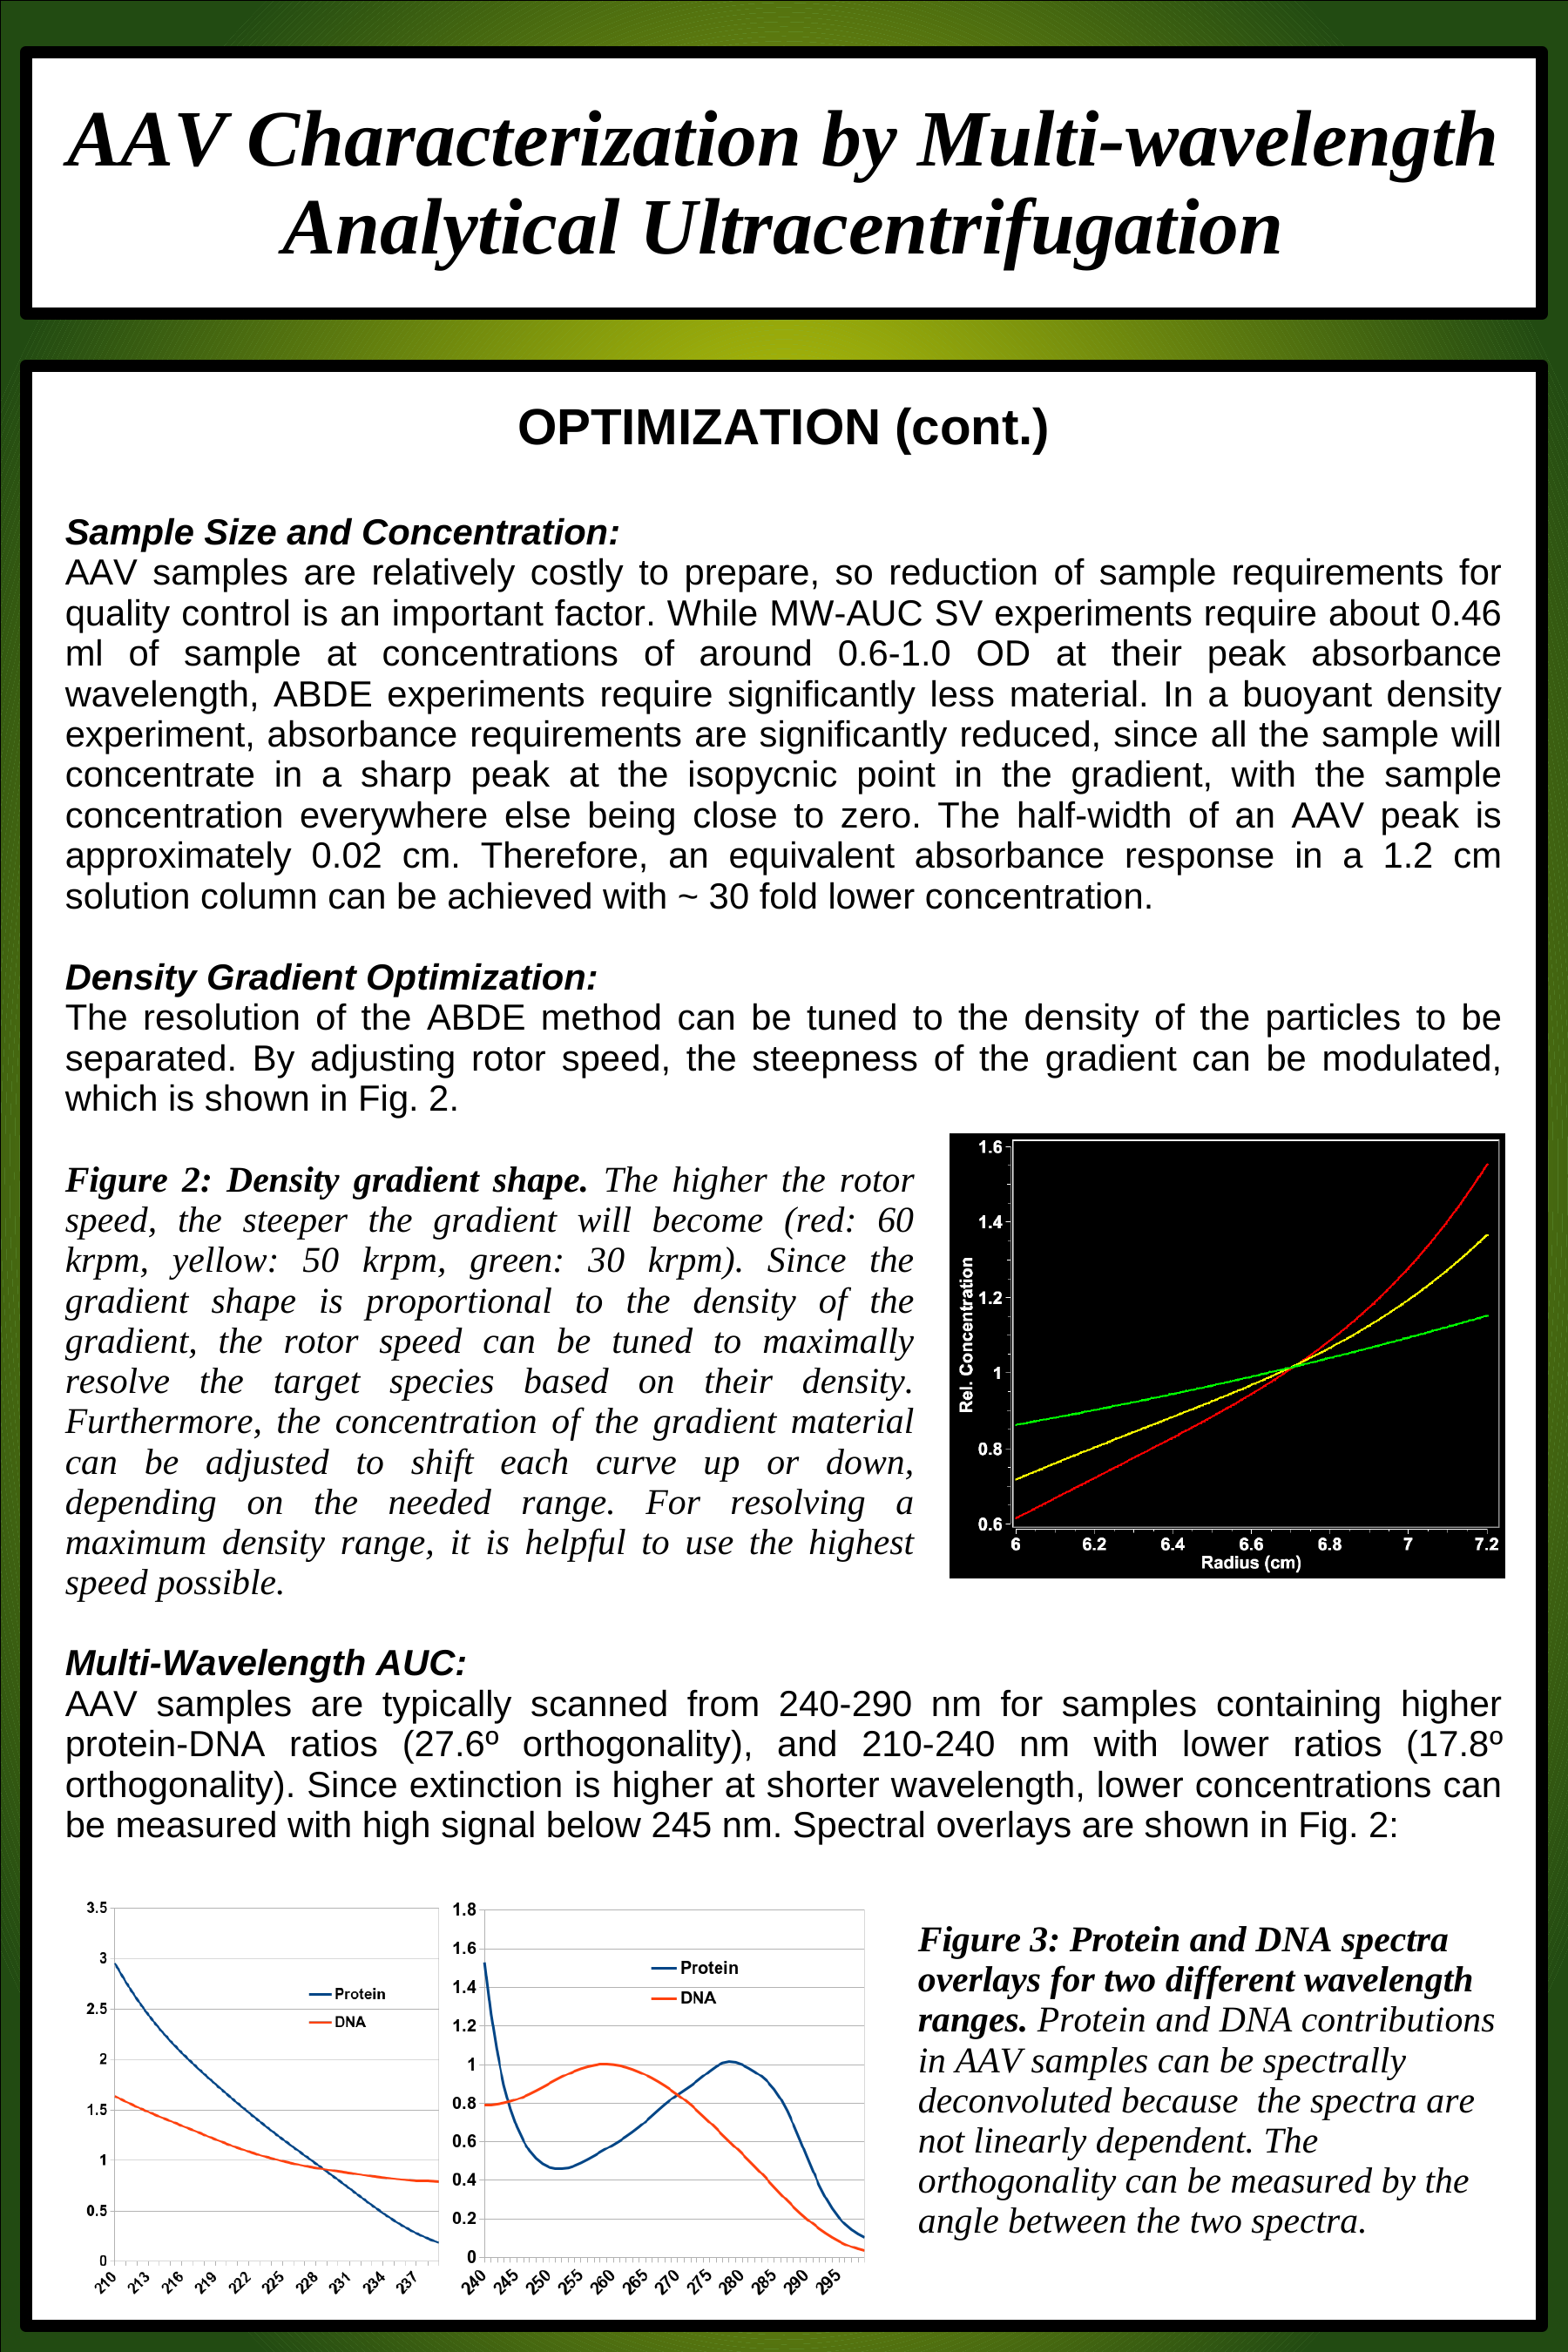

AAV Characterization by Multi-wavelength
Analytical Ultracentrifugation
OPTIMIZATION (cont.)
Sample Size and Concentration:
AAV samples are relatively costly to prepare, so reduction of sample requirements for quality control is an important factor. While MW-AUC SV experiments require about 0.46 ml of sample at concentrations of around 0.6-1.0 OD at their peak absorbance wavelength, ABDE experiments require significantly less material. In a buoyant density experiment, absorbance requirements are significantly reduced, since all the sample will concentrate in a sharp peak at the isopycnic point in the gradient, with the sample concentration everywhere else being close to zero. The half-width of an AAV peak is approximately 0.02 cm. Therefore, an equivalent absorbance response in a 1.2 cm solution column can be achieved with ~ 30 fold lower concentration.
Density Gradient Optimization:
The resolution of the ABDE method can be tuned to the density of the particles to be separated. By adjusting rotor speed, the steepness of the gradient can be modulated, which is shown in Fig. 2.
Figure 2: Density gradient shape. The higher the rotor speed, the steeper the gradient will become (red: 60 krpm, yellow: 50 krpm, green: 30 krpm). Since the gradient shape is proportional to the density of the gradient, the rotor speed can be tuned to maximally resolve the target species based on their density. Furthermore, the concentration of the gradient material can be adjusted to shift each curve up or down, depending on the needed range. For resolving a maximum density range, it is helpful to use the highest speed possible.
Multi-Wavelength AUC:
AAV samples are typically scanned from 240-290 nm for samples containing higher protein-DNA ratios (27.6º orthogonality), and 210-240 nm with lower ratios (17.8º orthogonality). Since extinction is higher at shorter wavelength, lower concentrations can be measured with high signal below 245 nm. Spectral overlays are shown in Fig. 2:
Figure 3: Protein and DNA spectra overlays for two different wavelength ranges. Protein and DNA contributions in AAV samples can be spectrally deconvoluted because the spectra are not linearly dependent. The orthogonality can be measured by the angle between the two spectra.